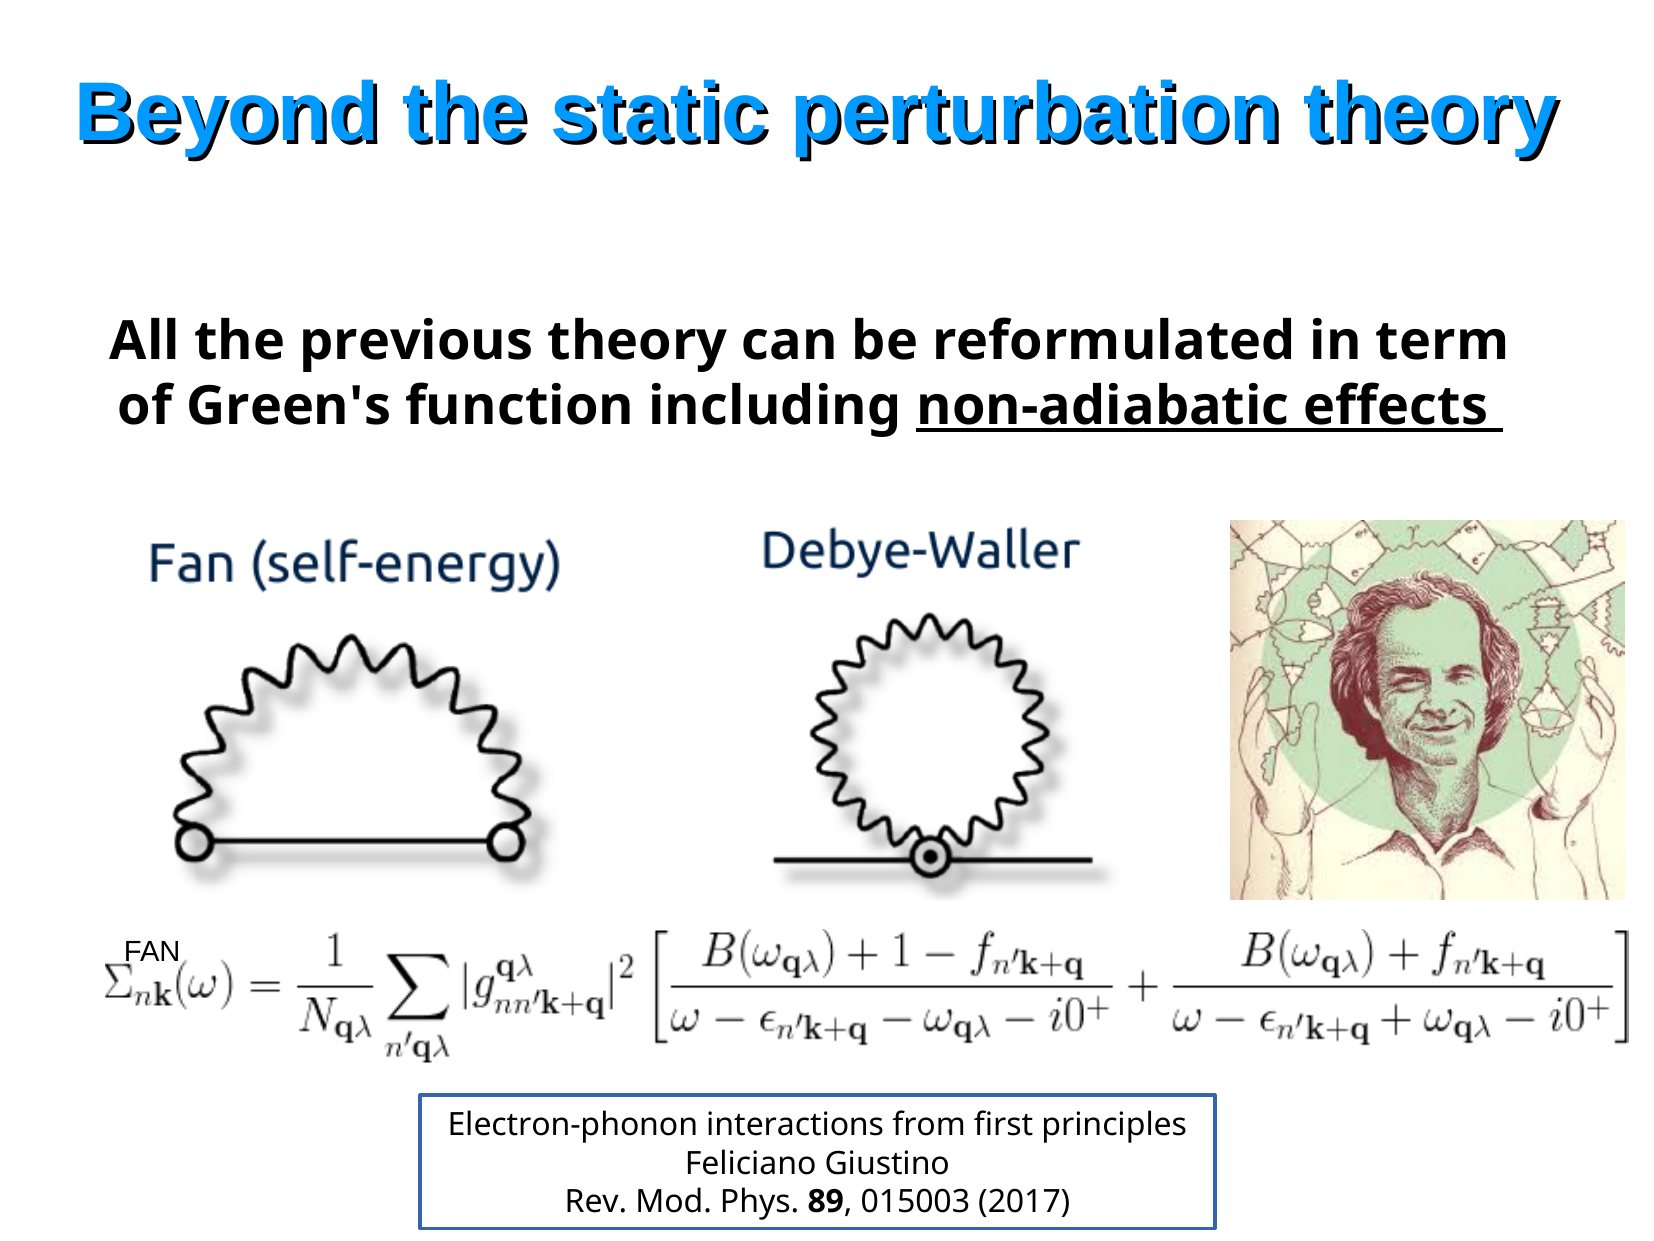

Beyond the static perturbation theory
All the previous theory can be reformulated in term of Green's function including non-adiabatic effects
FAN
Electron-phonon interactions from first principles
Feliciano Giustino
Rev. Mod. Phys. 89, 015003 (2017)